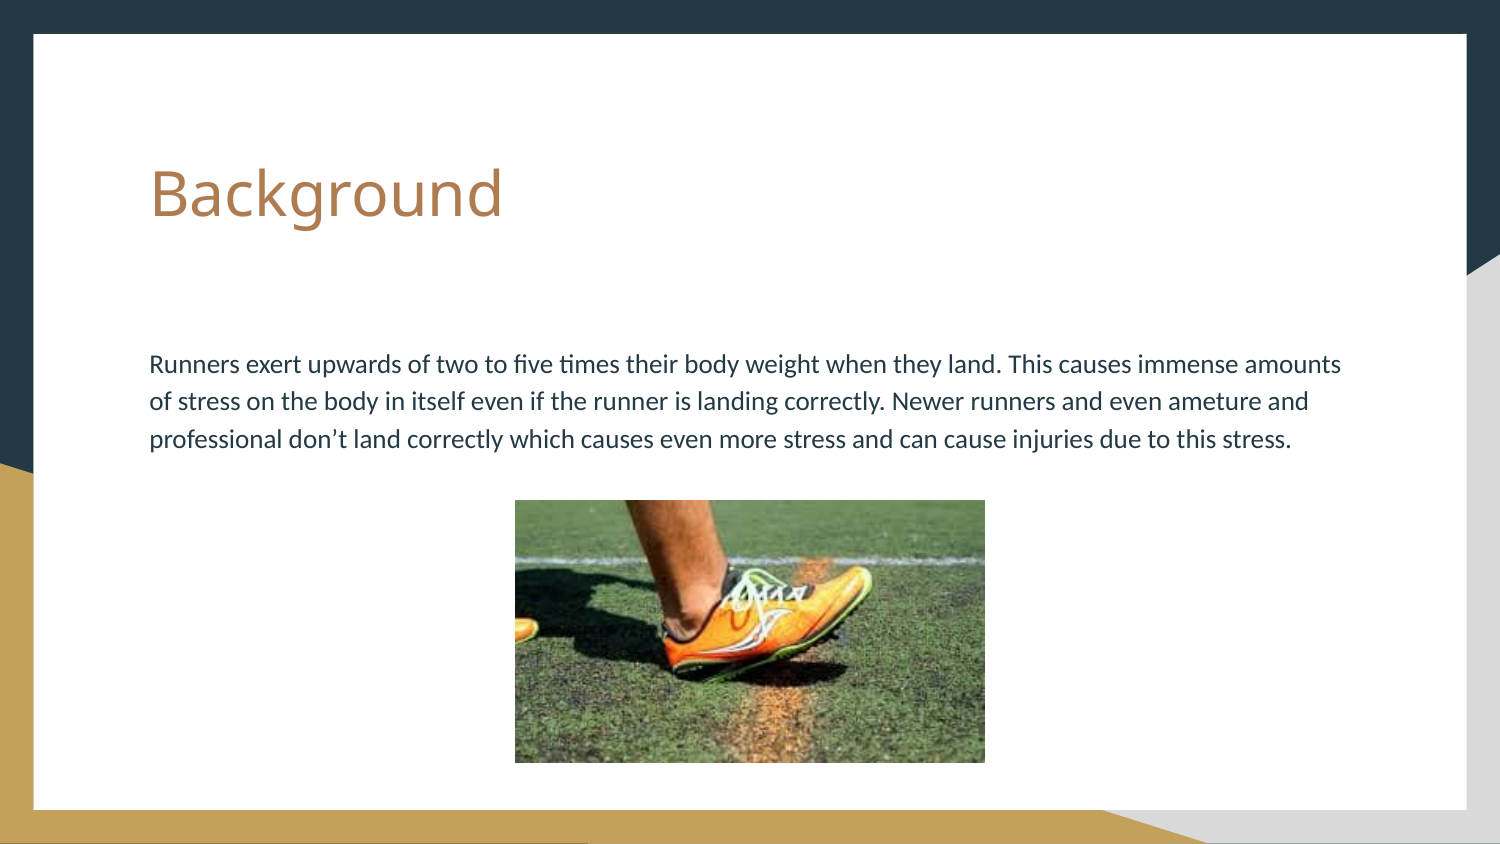

# Background
Runners exert upwards of two to five times their body weight when they land. This causes immense amounts of stress on the body in itself even if the runner is landing correctly. Newer runners and even ameture and professional don’t land correctly which causes even more stress and can cause injuries due to this stress.